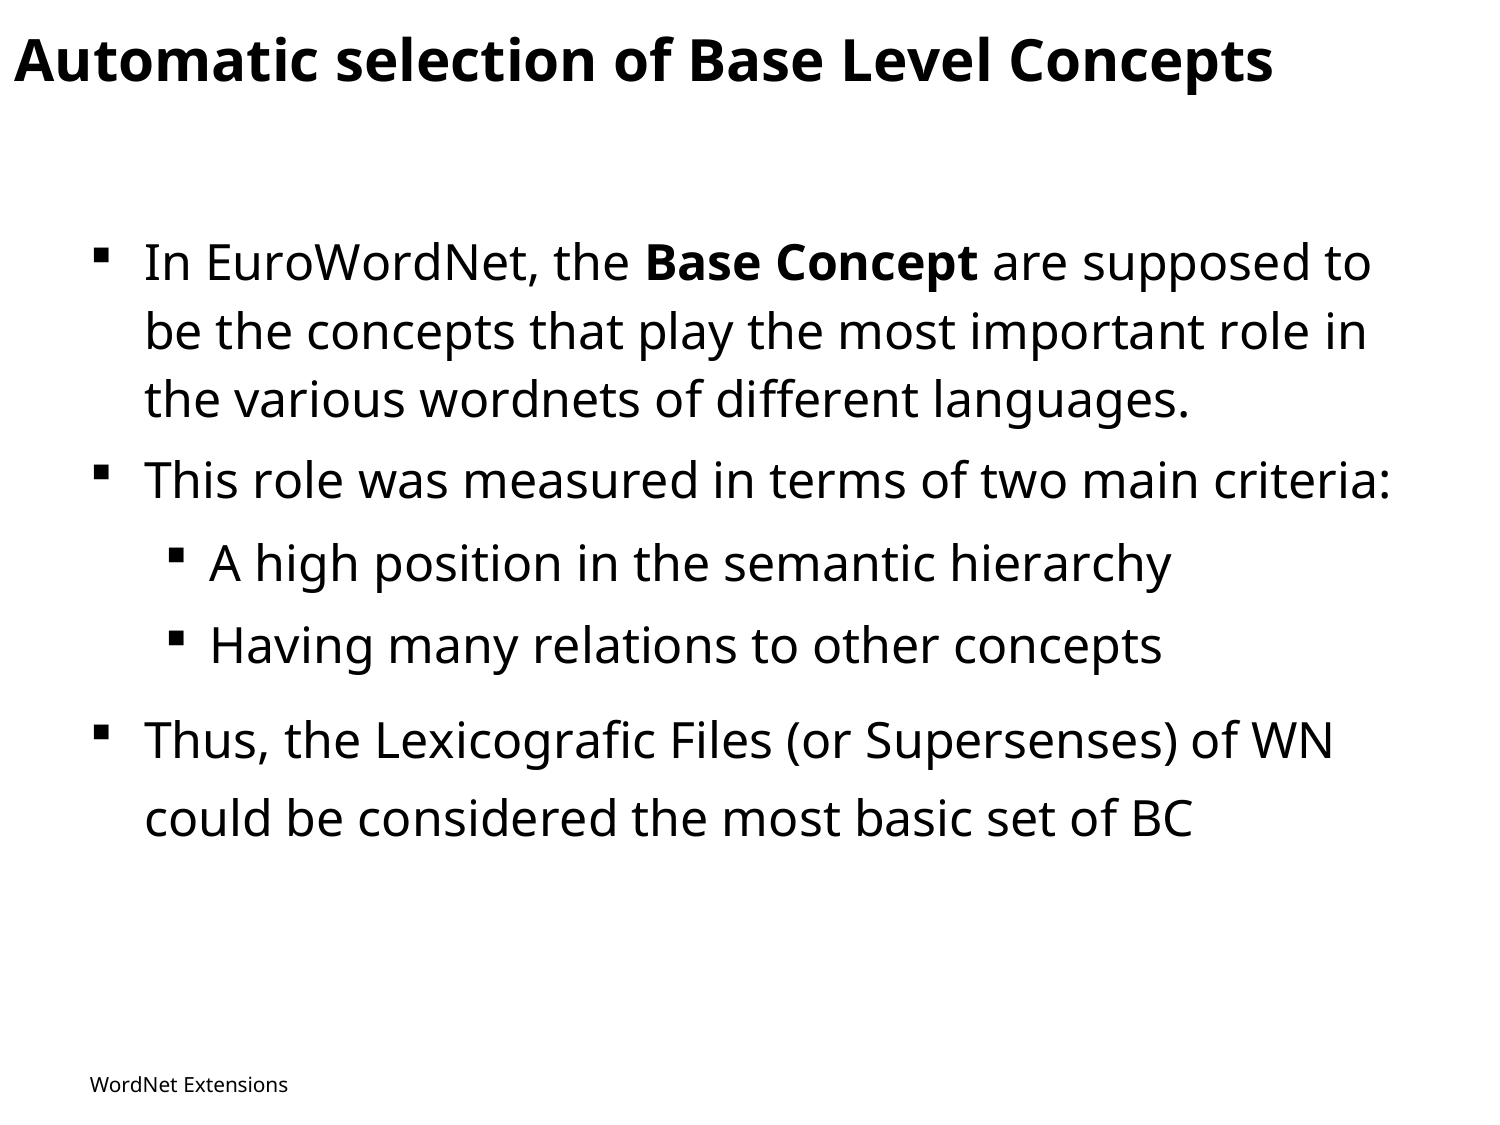

Automatic selection of Base Level Concepts
# In EuroWordNet, the Base Concept are supposed to be the concepts that play the most important role in the various wordnets of different languages.
This role was measured in terms of two main criteria:
A high position in the semantic hierarchy
Having many relations to other concepts
Thus, the Lexicograﬁc Files (or Supersenses) of WN could be considered the most basic set of BC